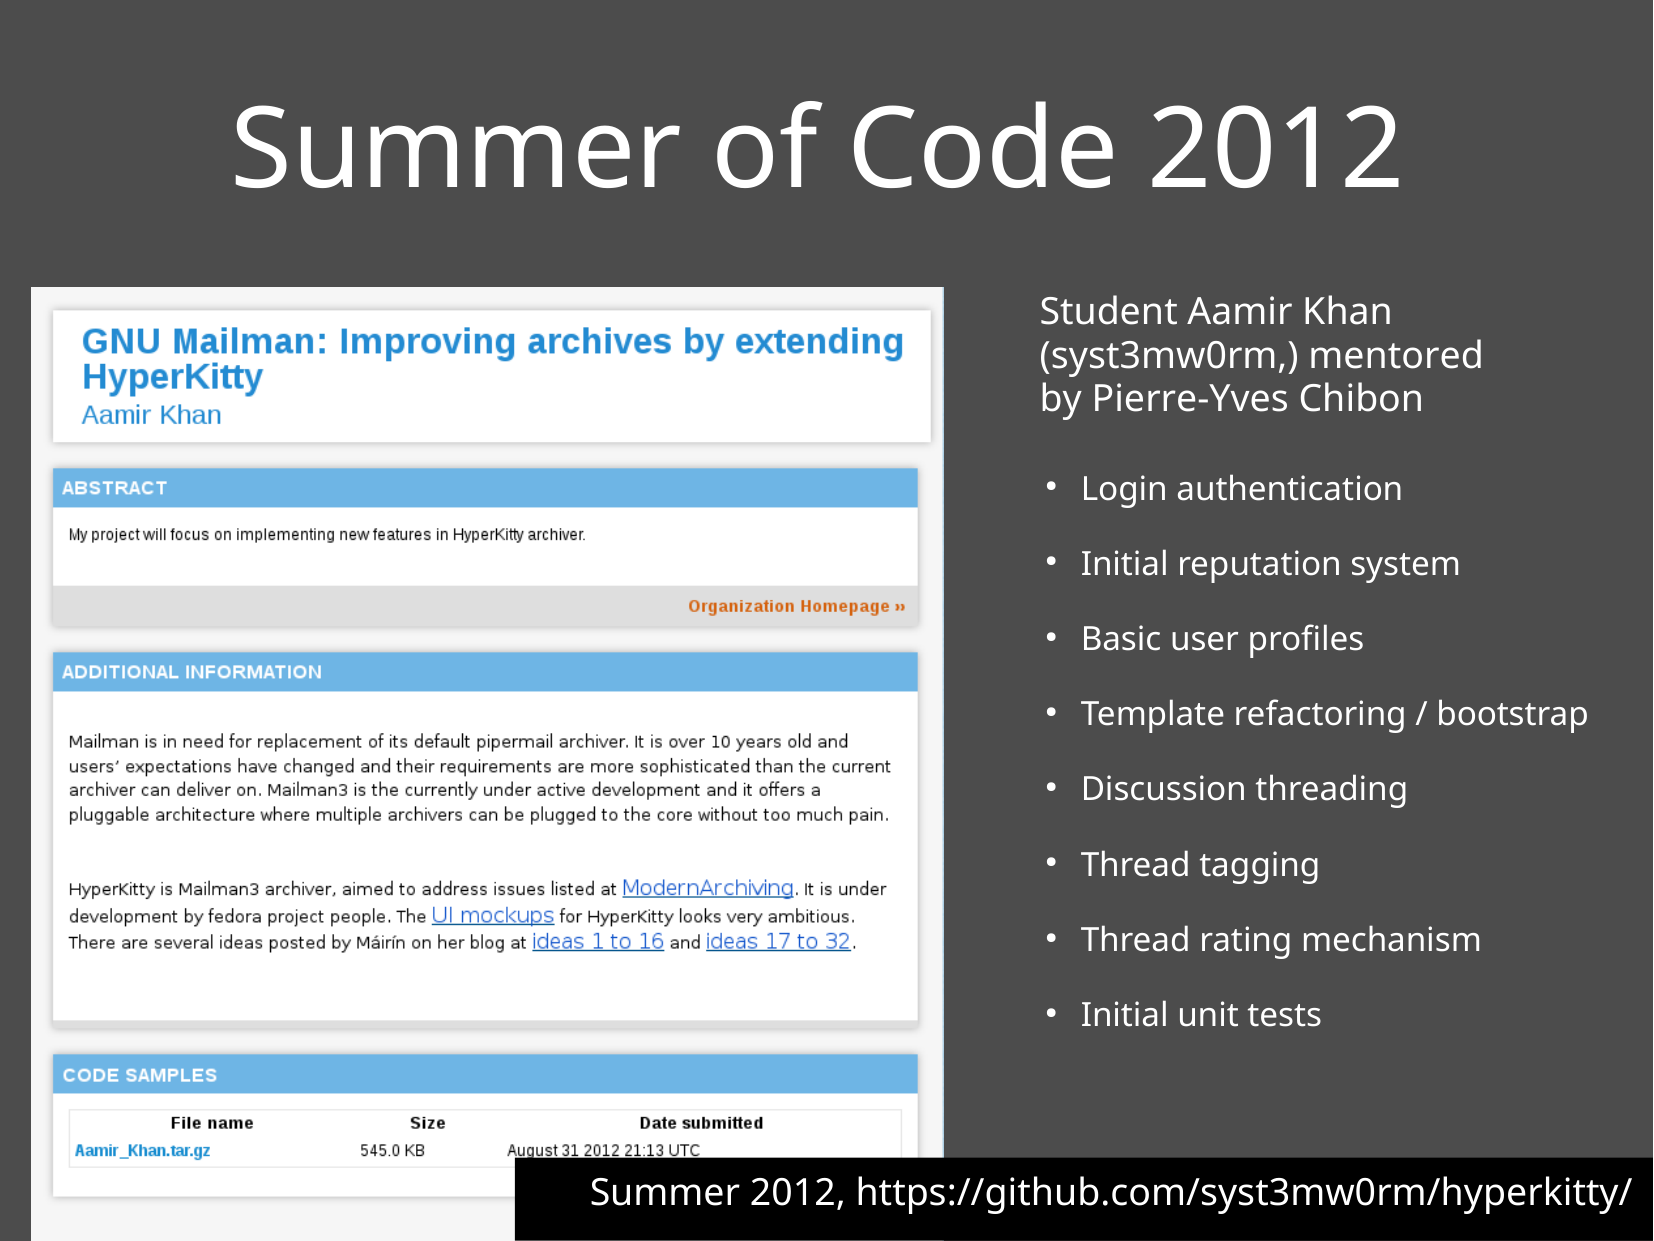

# Summer of Code 2012
Student Aamir Khan
(syst3mw0rm,) mentored
by Pierre-Yves Chibon
Login authentication
Initial reputation system
Basic user profiles
Template refactoring / bootstrap
Discussion threading
Thread tagging
Thread rating mechanism
Initial unit tests
Summer 2012, https://github.com/syst3mw0rm/hyperkitty/